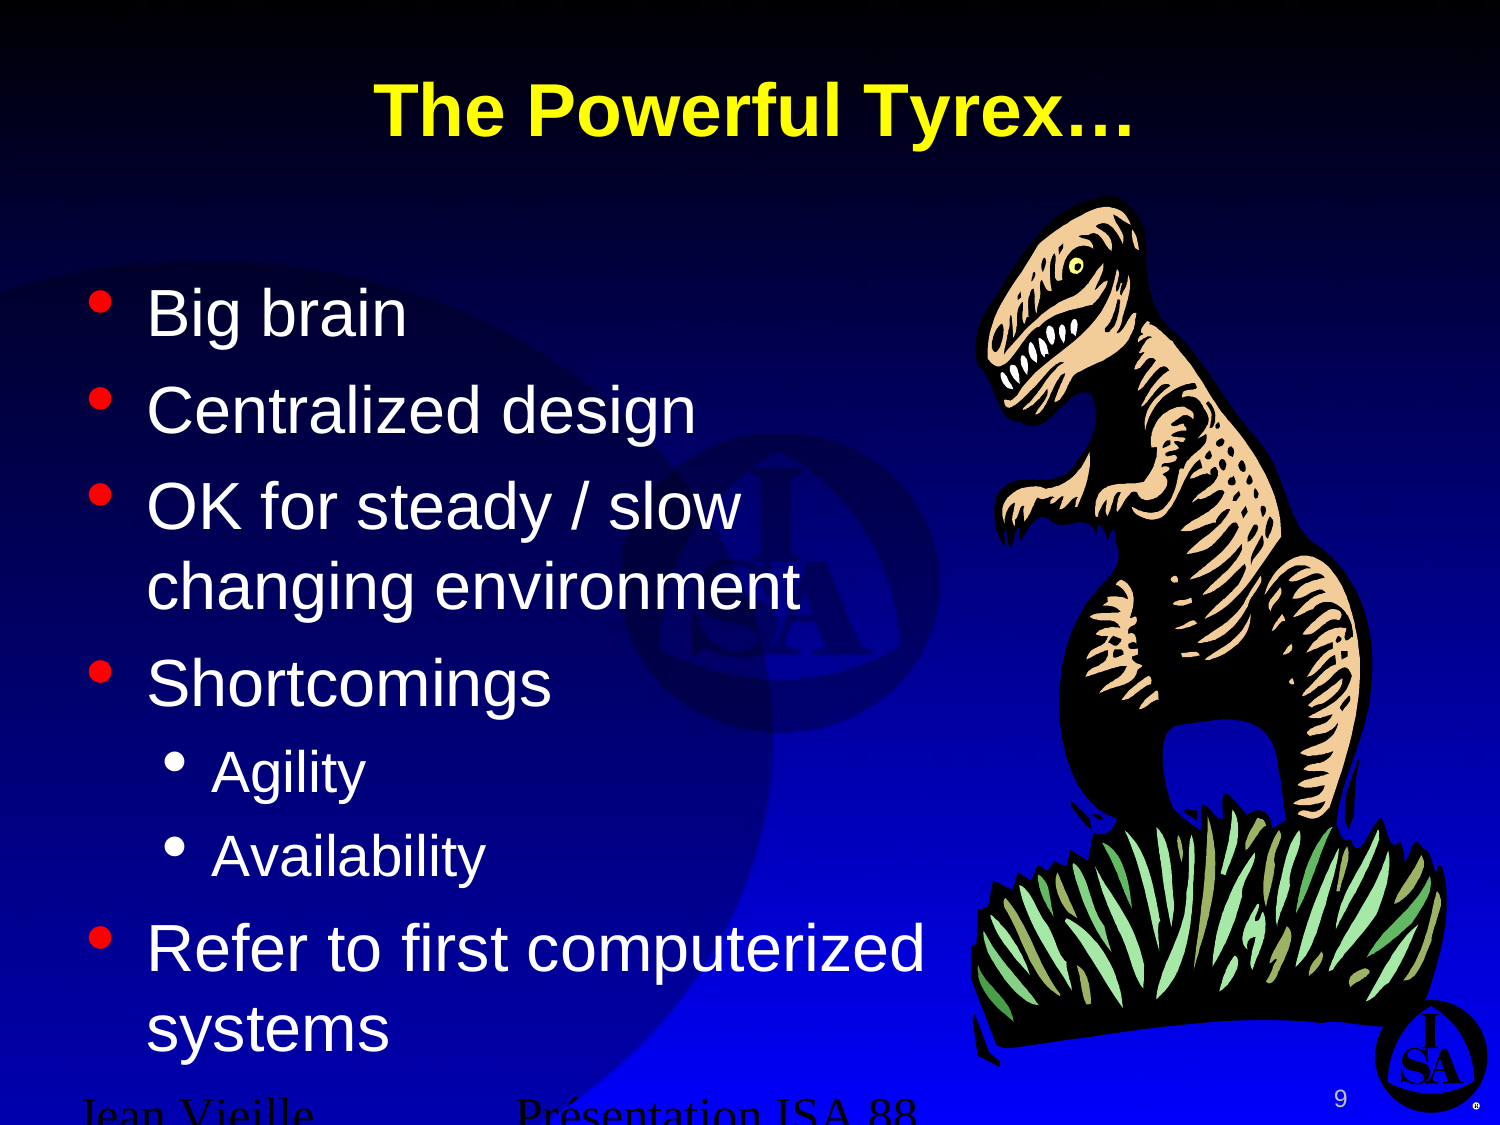

# The Powerful Tyrex…
Big brain
Centralized design
OK for steady / slow changing environment
Shortcomings
Agility
Availability
Refer to first computerized systems